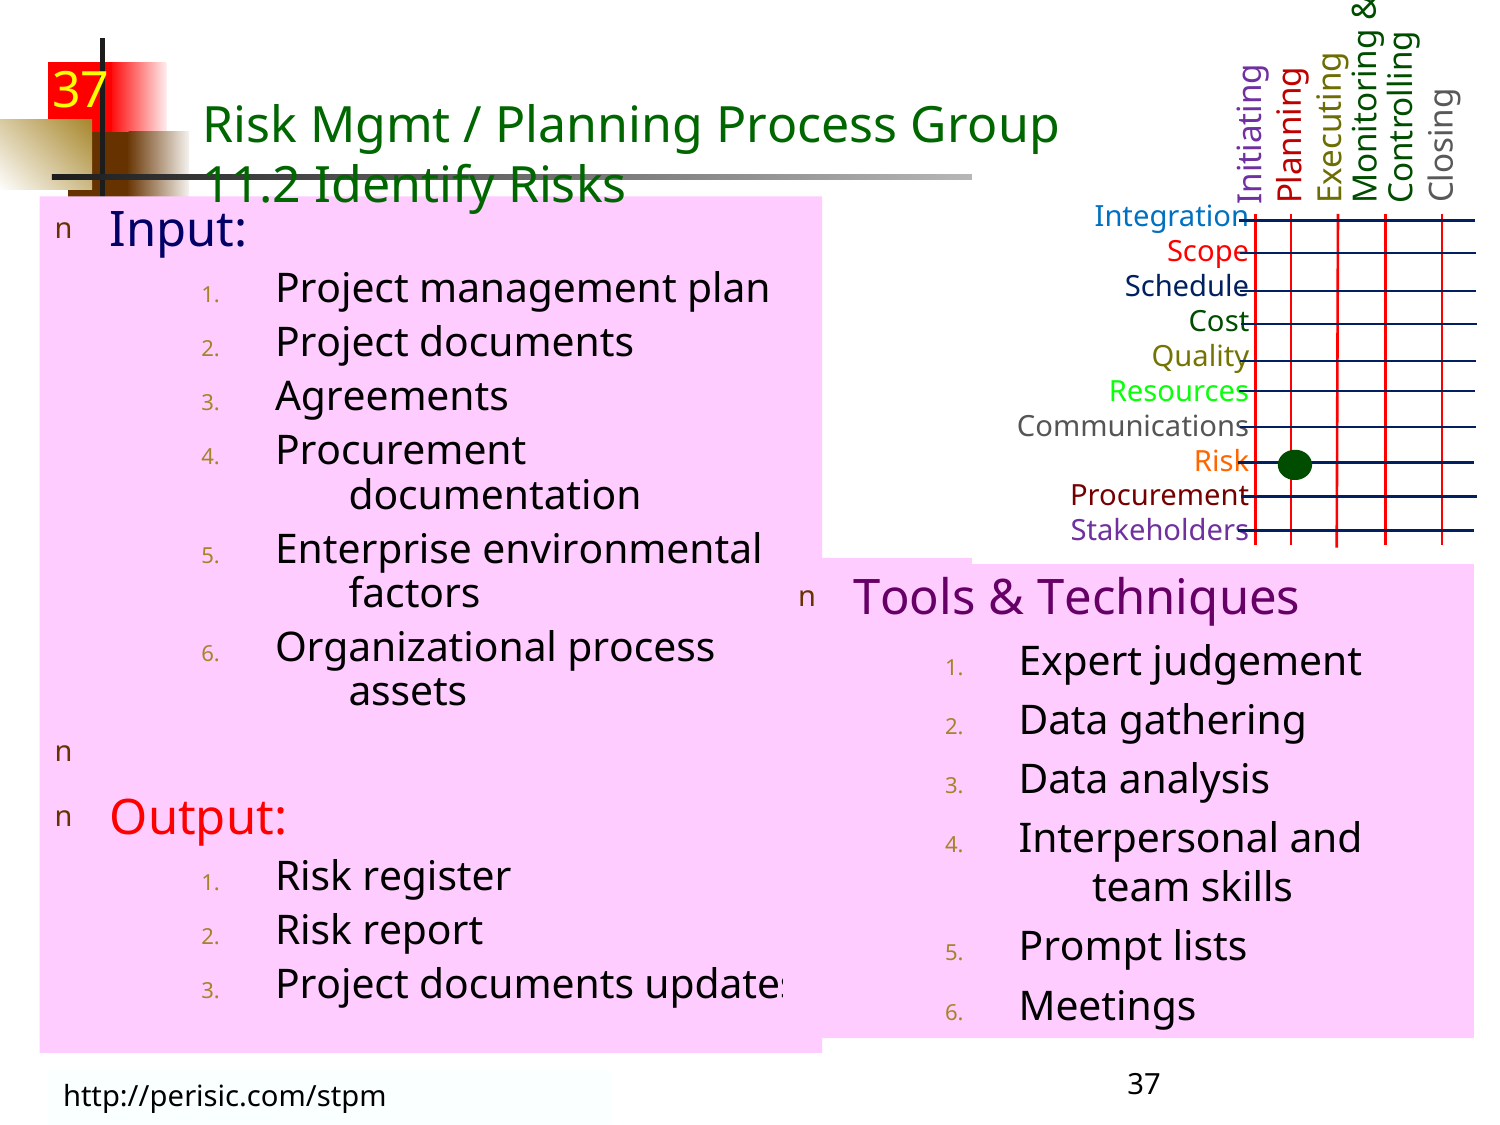

Initiating
Planning
Executing
Monitoring &
Controlling
Closing
Integration
Scope
Schedule
Cost
Quality
Resources
Communications
Risk
Procurement
Stakeholders
Risk Mgmt / Planning Process Group
11.2 Identify Risks
# Input:
Project management plan
Project documents
Agreements
Procurement documentation
Enterprise environmental factors
Organizational process assets
Output:
Risk register
Risk report
Project documents updates
Tools & Techniques
Expert judgement
Data gathering
Data analysis
Interpersonal and team skills
Prompt lists
Meetings
36
http://perisic.com/stpm